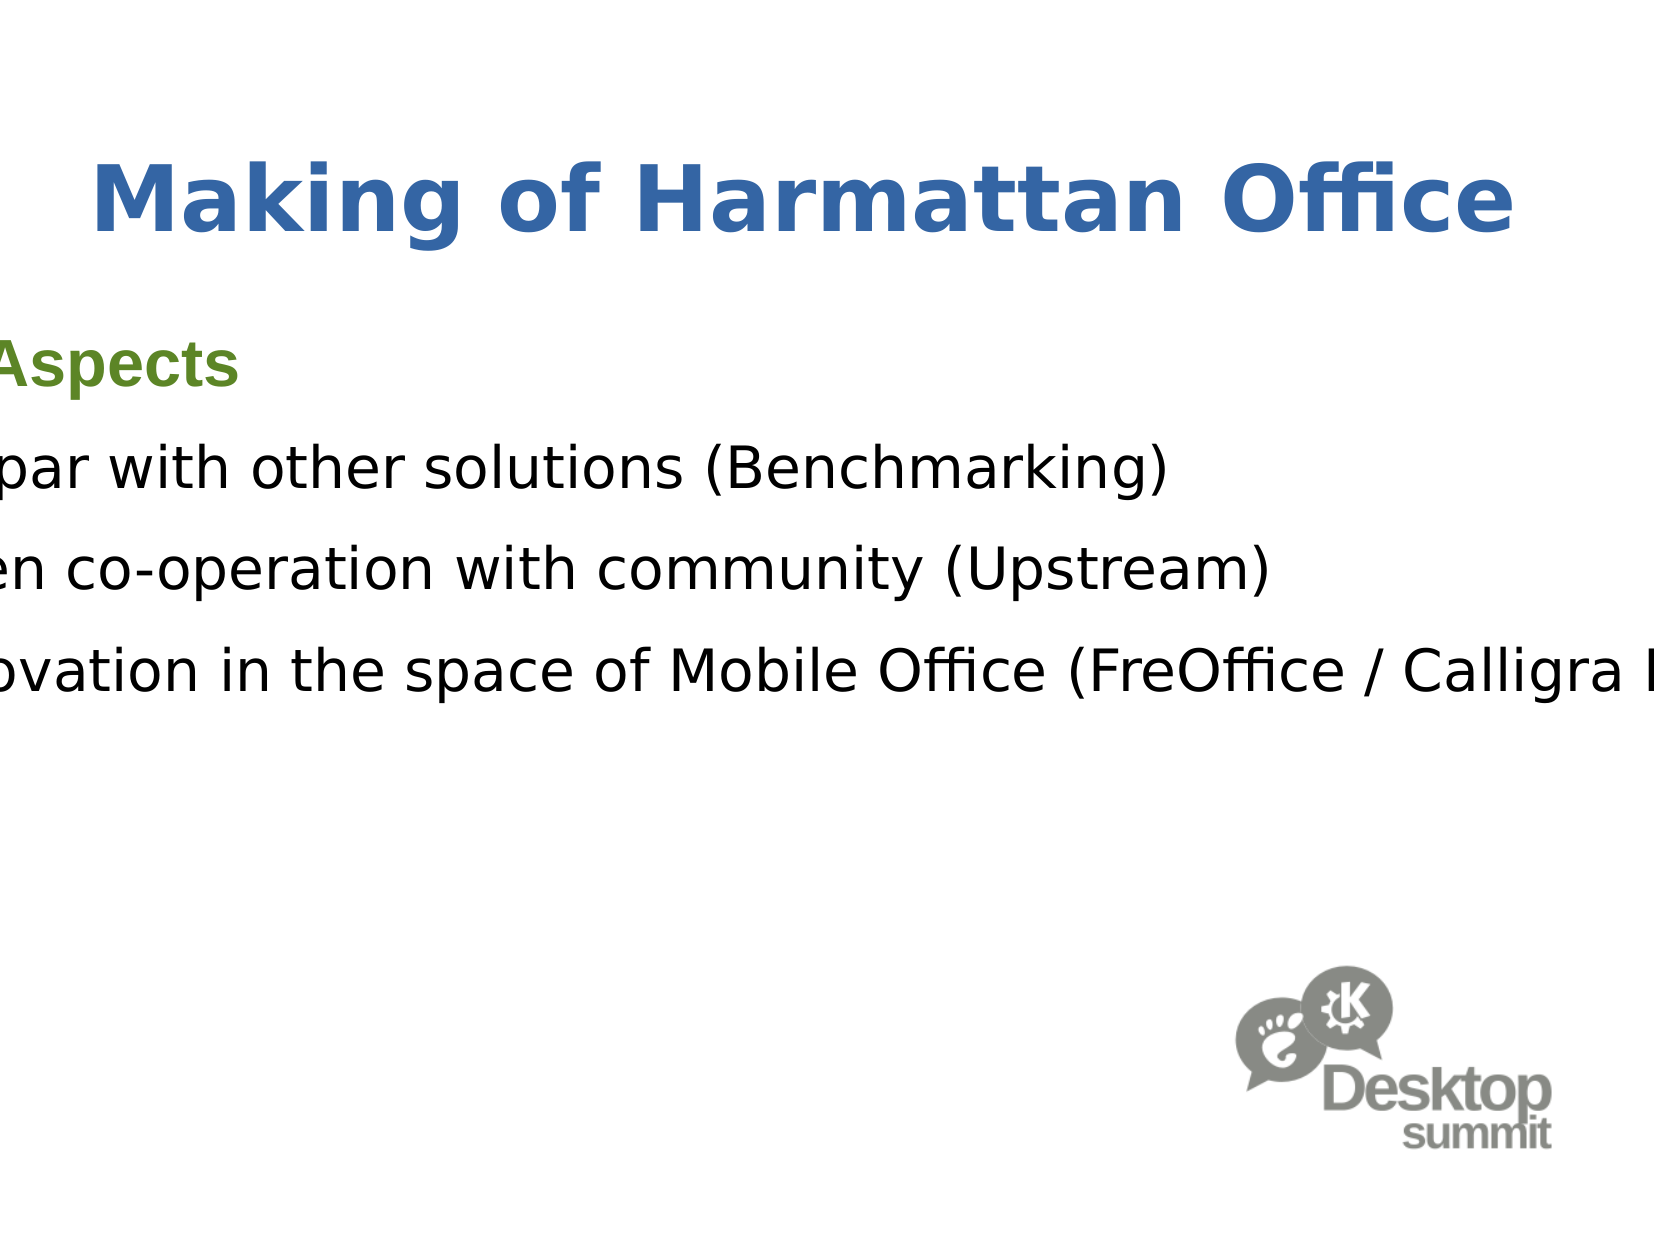

Making of Harmattan Office
Main Aspects
 On par with other solutions (Benchmarking)
 Open co-operation with community (Upstream)
 Innovation in the space of Mobile Office  (FreOffice / Calligra Mobile)